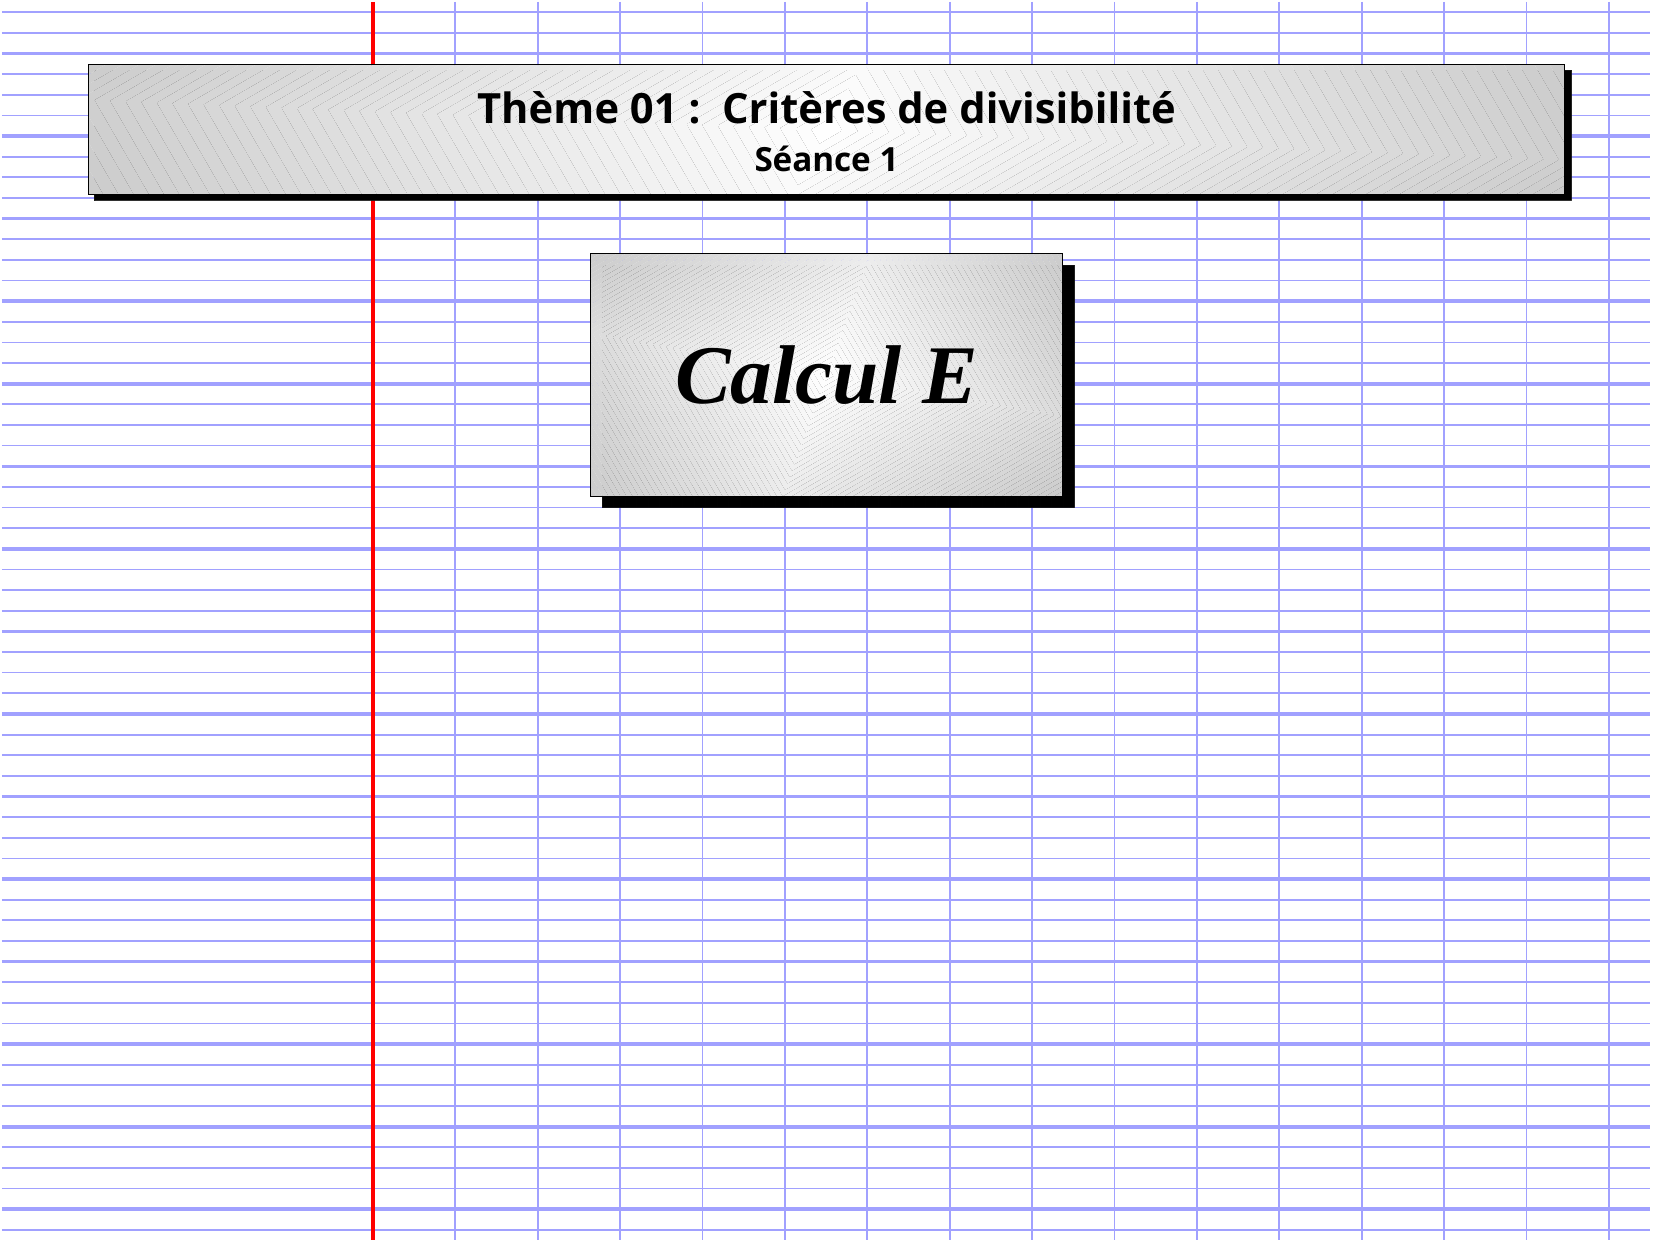

Thème 01 : Critères de divisibilité
Séance 1
Calcul E